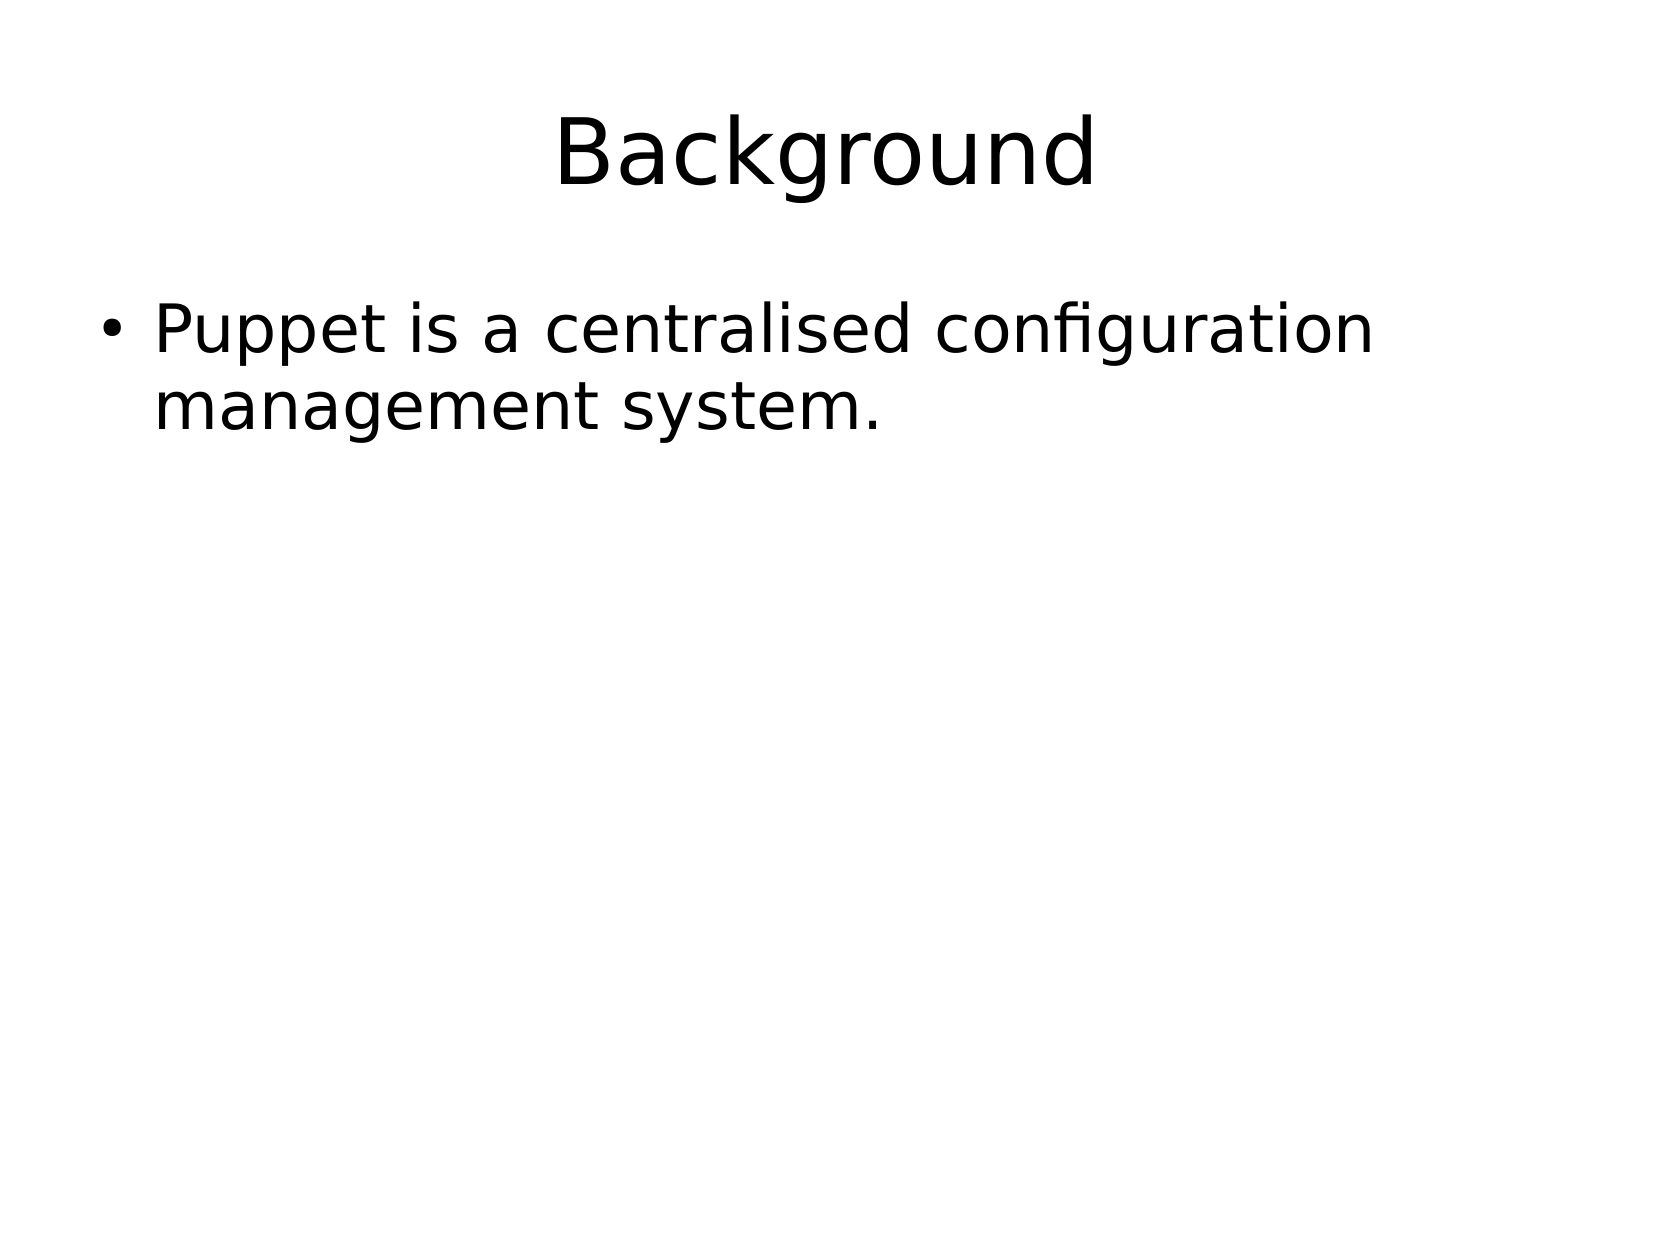

# Background
Puppet is a centralised configuration management system.